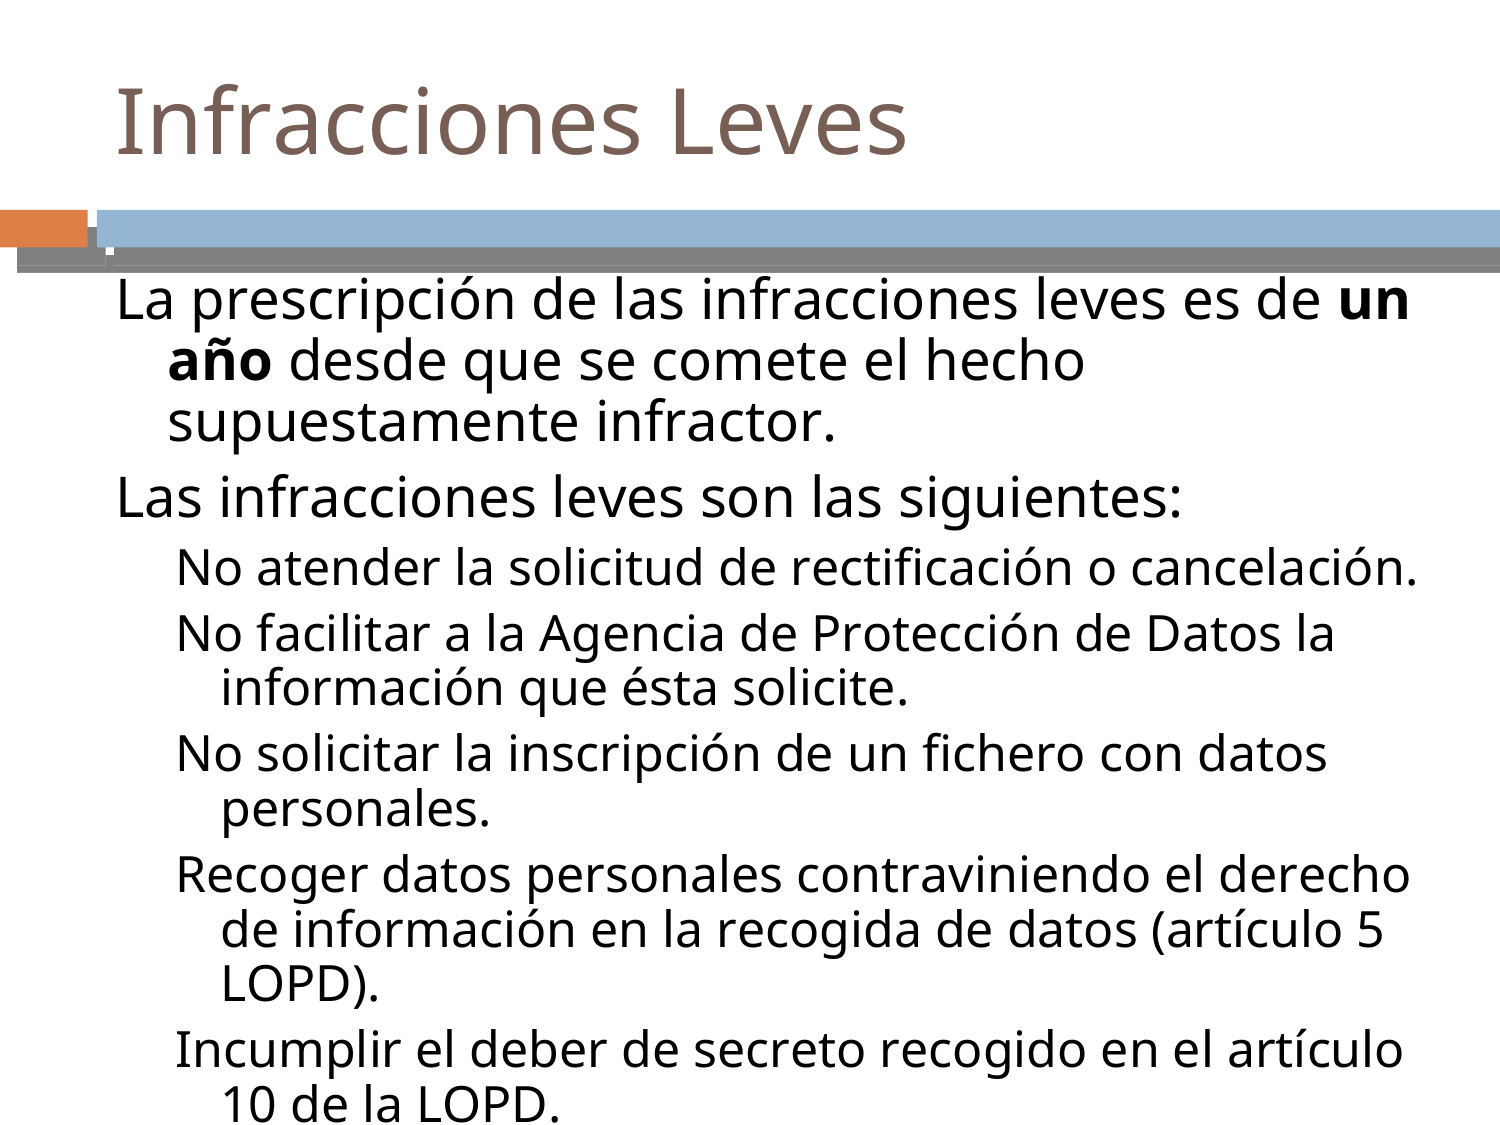

# Infracciones Leves
La prescripción de las infracciones leves es de un año desde que se comete el hecho supuestamente infractor.
Las infracciones leves son las siguientes:
No atender la solicitud de rectificación o cancelación.
No facilitar a la Agencia de Protección de Datos la información que ésta solicite.
No solicitar la inscripción de un fichero con datos personales.
Recoger datos personales contraviniendo el derecho de información en la recogida de datos (artículo 5 LOPD).
Incumplir el deber de secreto recogido en el artículo 10 de la LOPD.